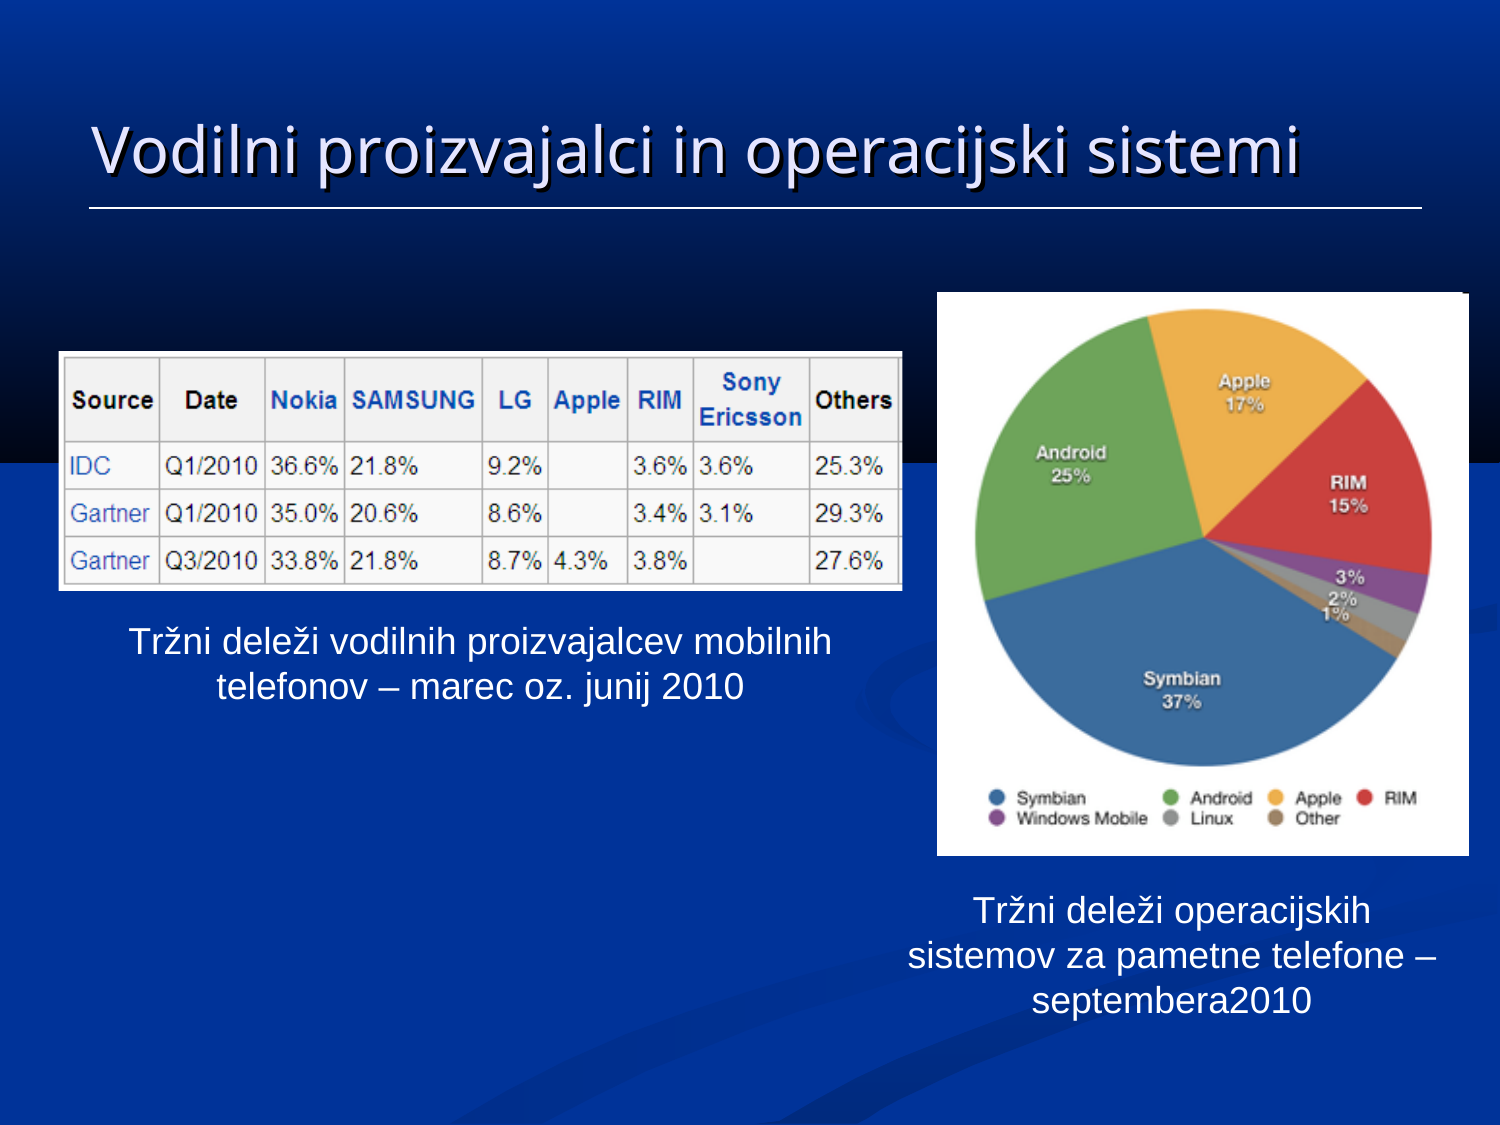

Vodilni proizvajalci in operacijski sistemi
Tržni deleži vodilnih proizvajalcev mobilnih telefonov – marec oz. junij 2010
Tržni deleži operacijskih sistemov za pametne telefone – septembera2010